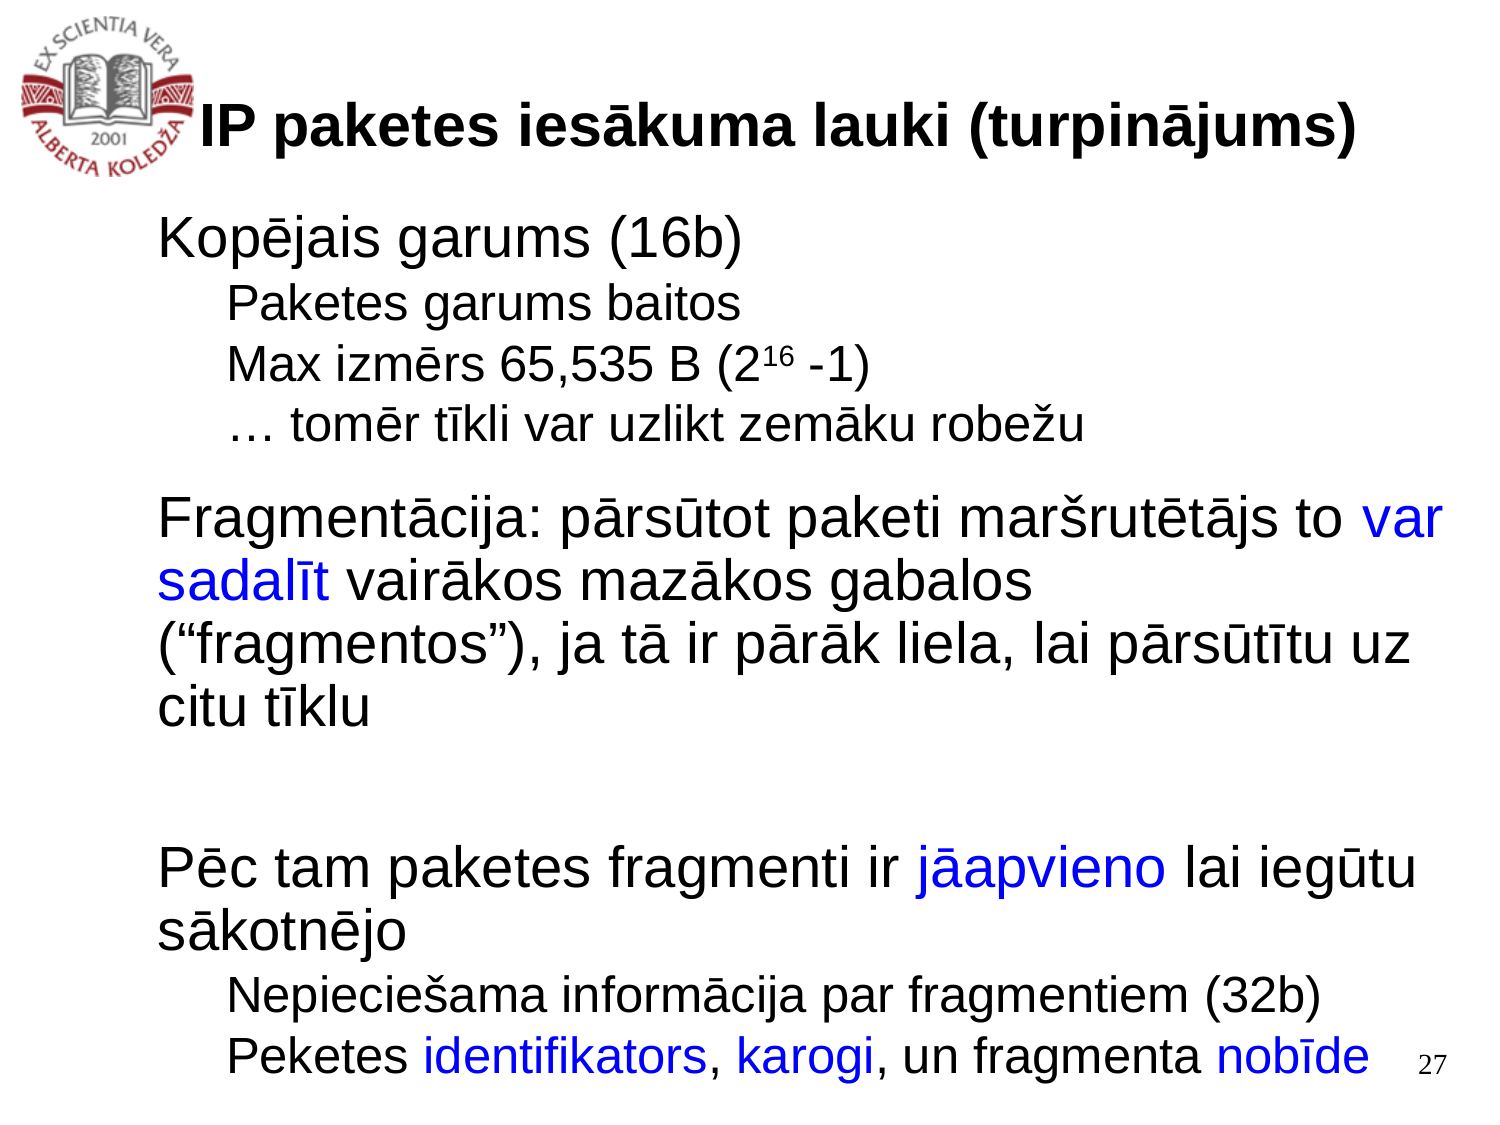

# IP paketes iesākuma lauki (turpinājums)
Kopējais garums (16b)
Paketes garums baitos
Max izmērs 65,535 B (216 -1)
… tomēr tīkli var uzlikt zemāku robežu
Fragmentācija: pārsūtot paketi maršrutētājs to var sadalīt vairākos mazākos gabalos (“fragmentos”), ja tā ir pārāk liela, lai pārsūtītu uz citu tīklu
Pēc tam paketes fragmenti ir jāapvieno lai iegūtu sākotnējo
Nepieciešama informācija par fragmentiem (32b)
Peketes identifikators, karogi, un fragmenta nobīde